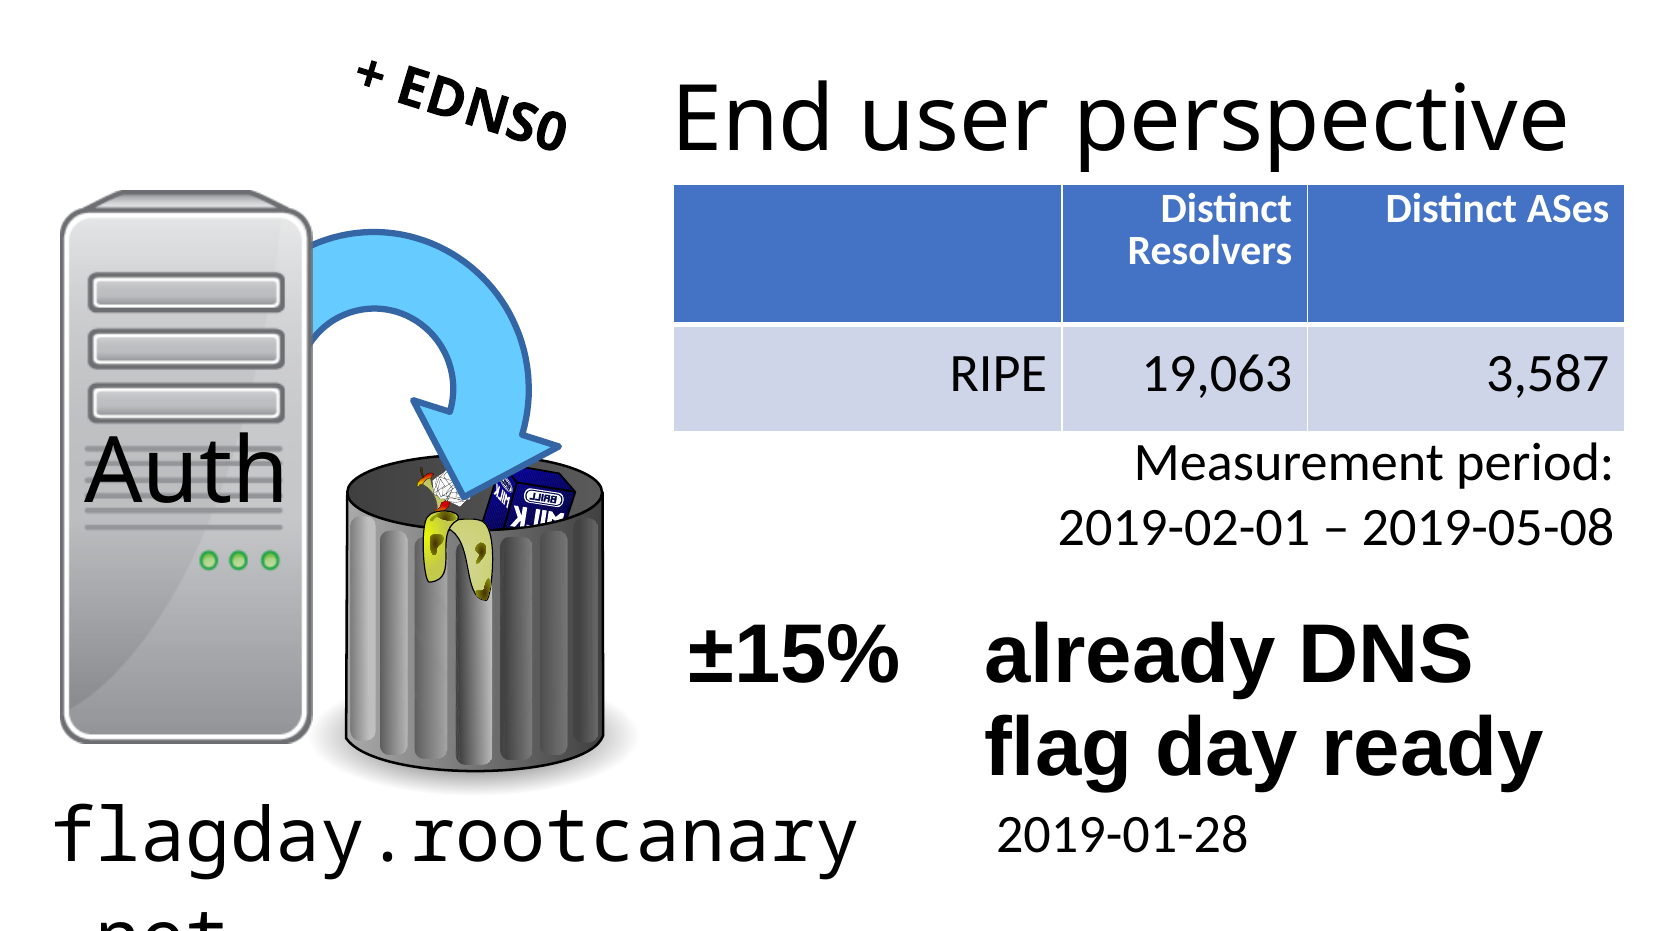

# End user perspective
| | Distinct Resolvers | Distinct ASes |
| --- | --- | --- |
| RIPE | 19,063 | 3,587 |
Auth
+ EDNS0
Measurement period:
2019-02-01 – 2019-05-08
±15%		already DNS
				flag day ready
flagday.rootcanary.net
2019-01-28